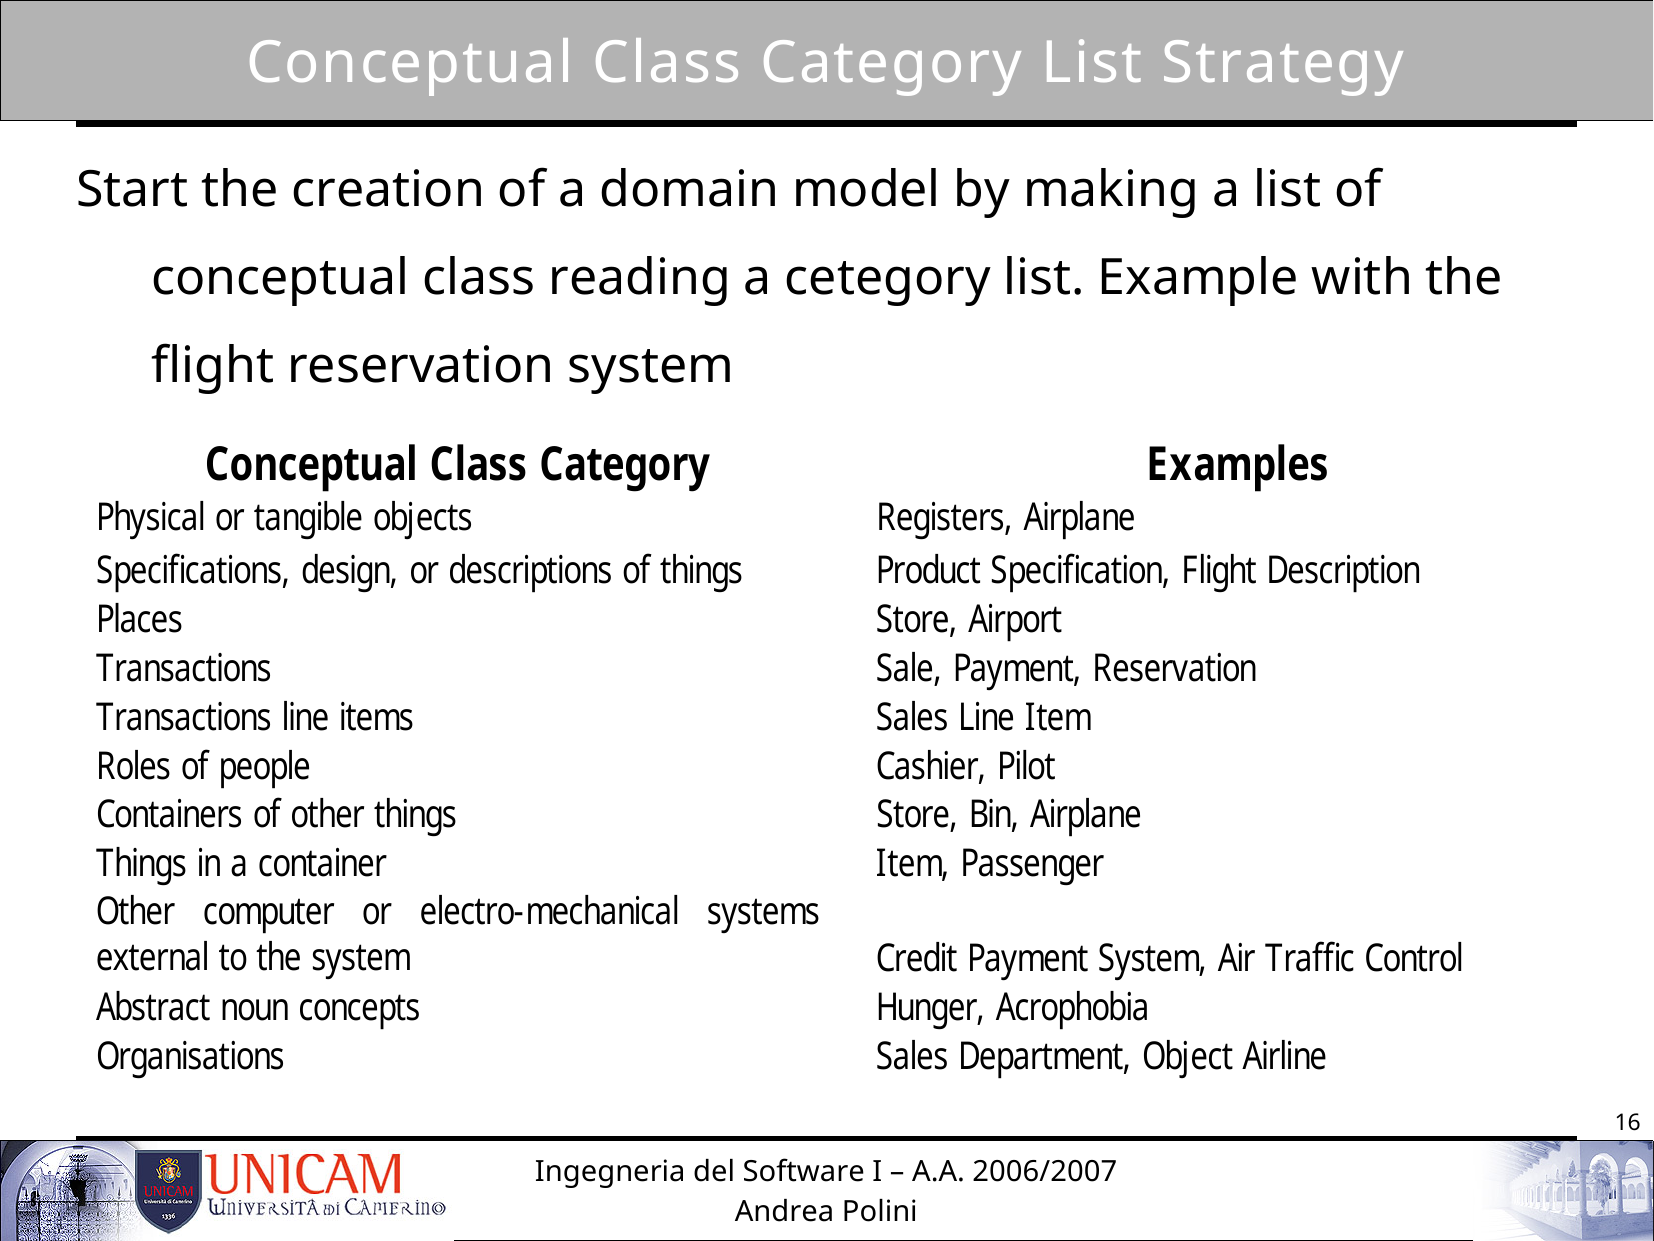

# Conceptual Class Category List Strategy
Start the creation of a domain model by making a list of conceptual class reading a cetegory list. Example with the flight reservation system
16